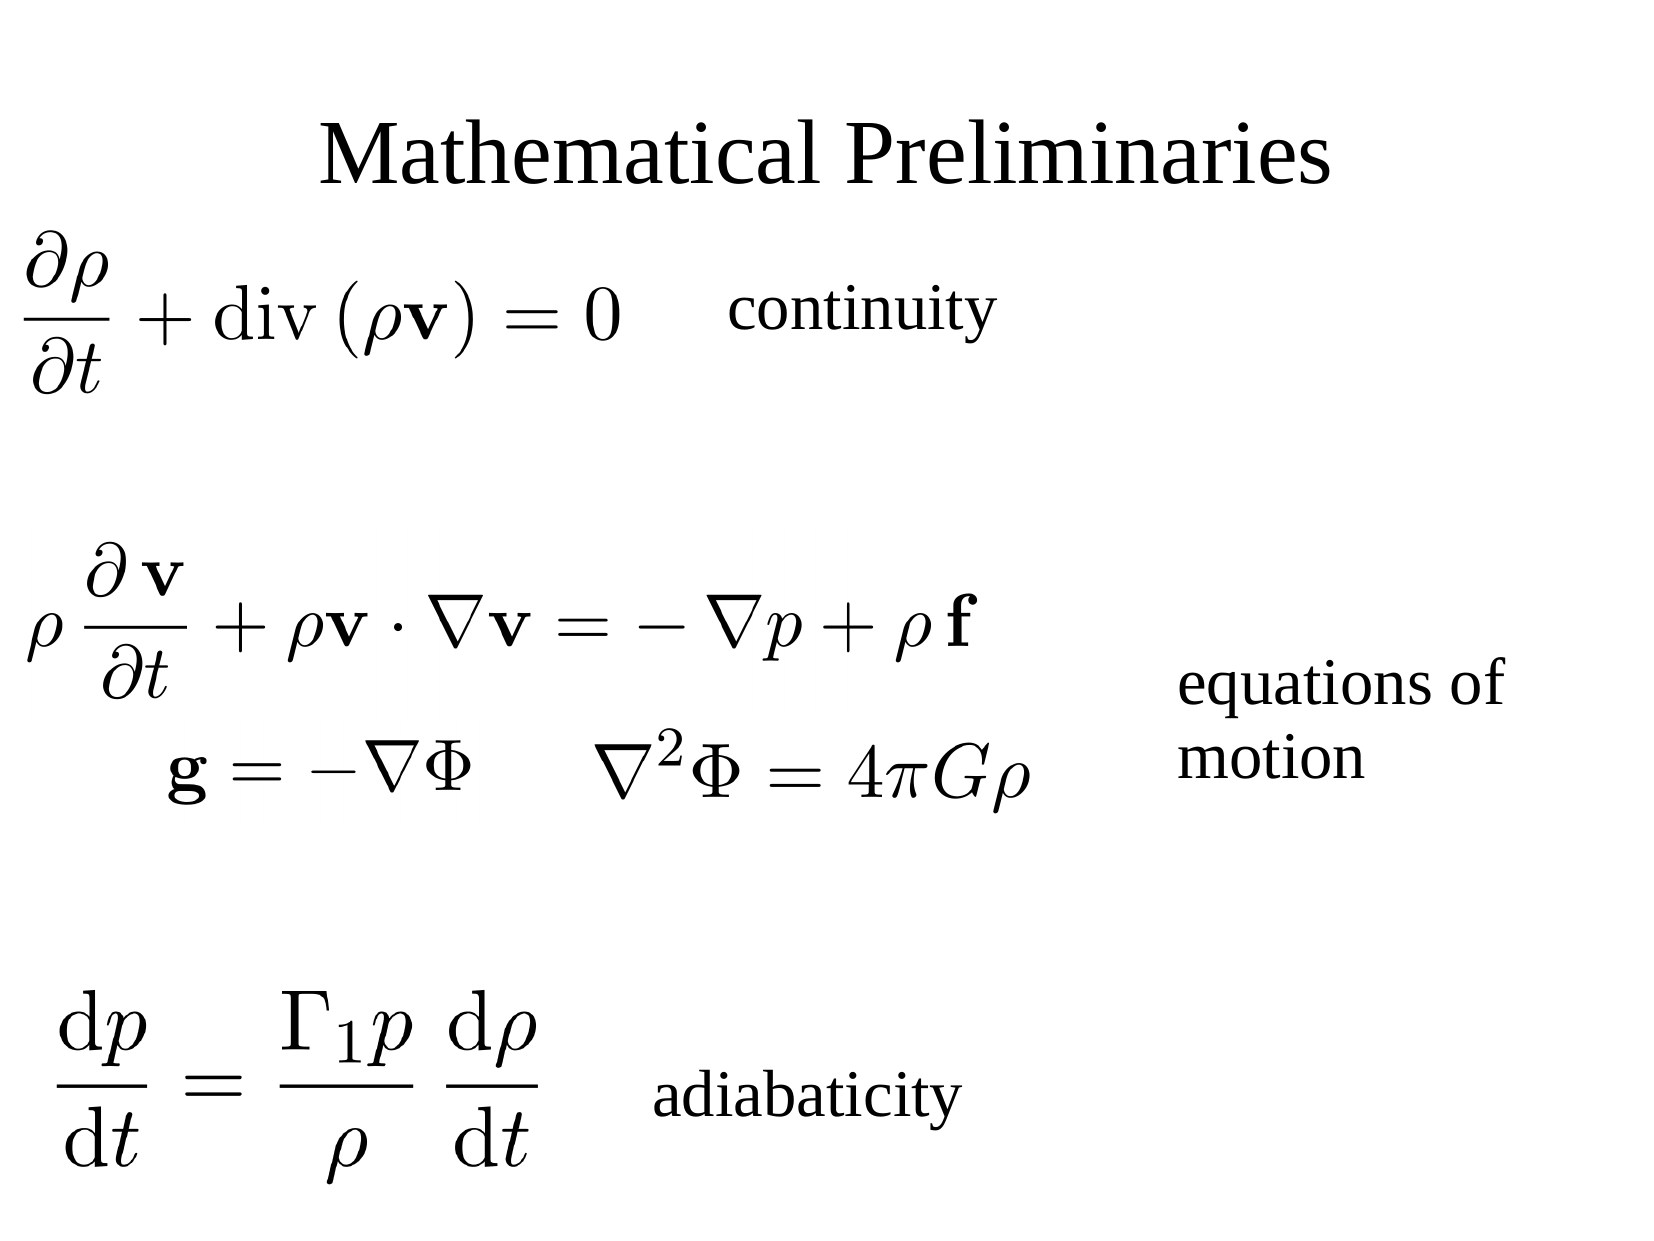

# Mathematical Preliminaries
continuity
equations of motion
adiabaticity